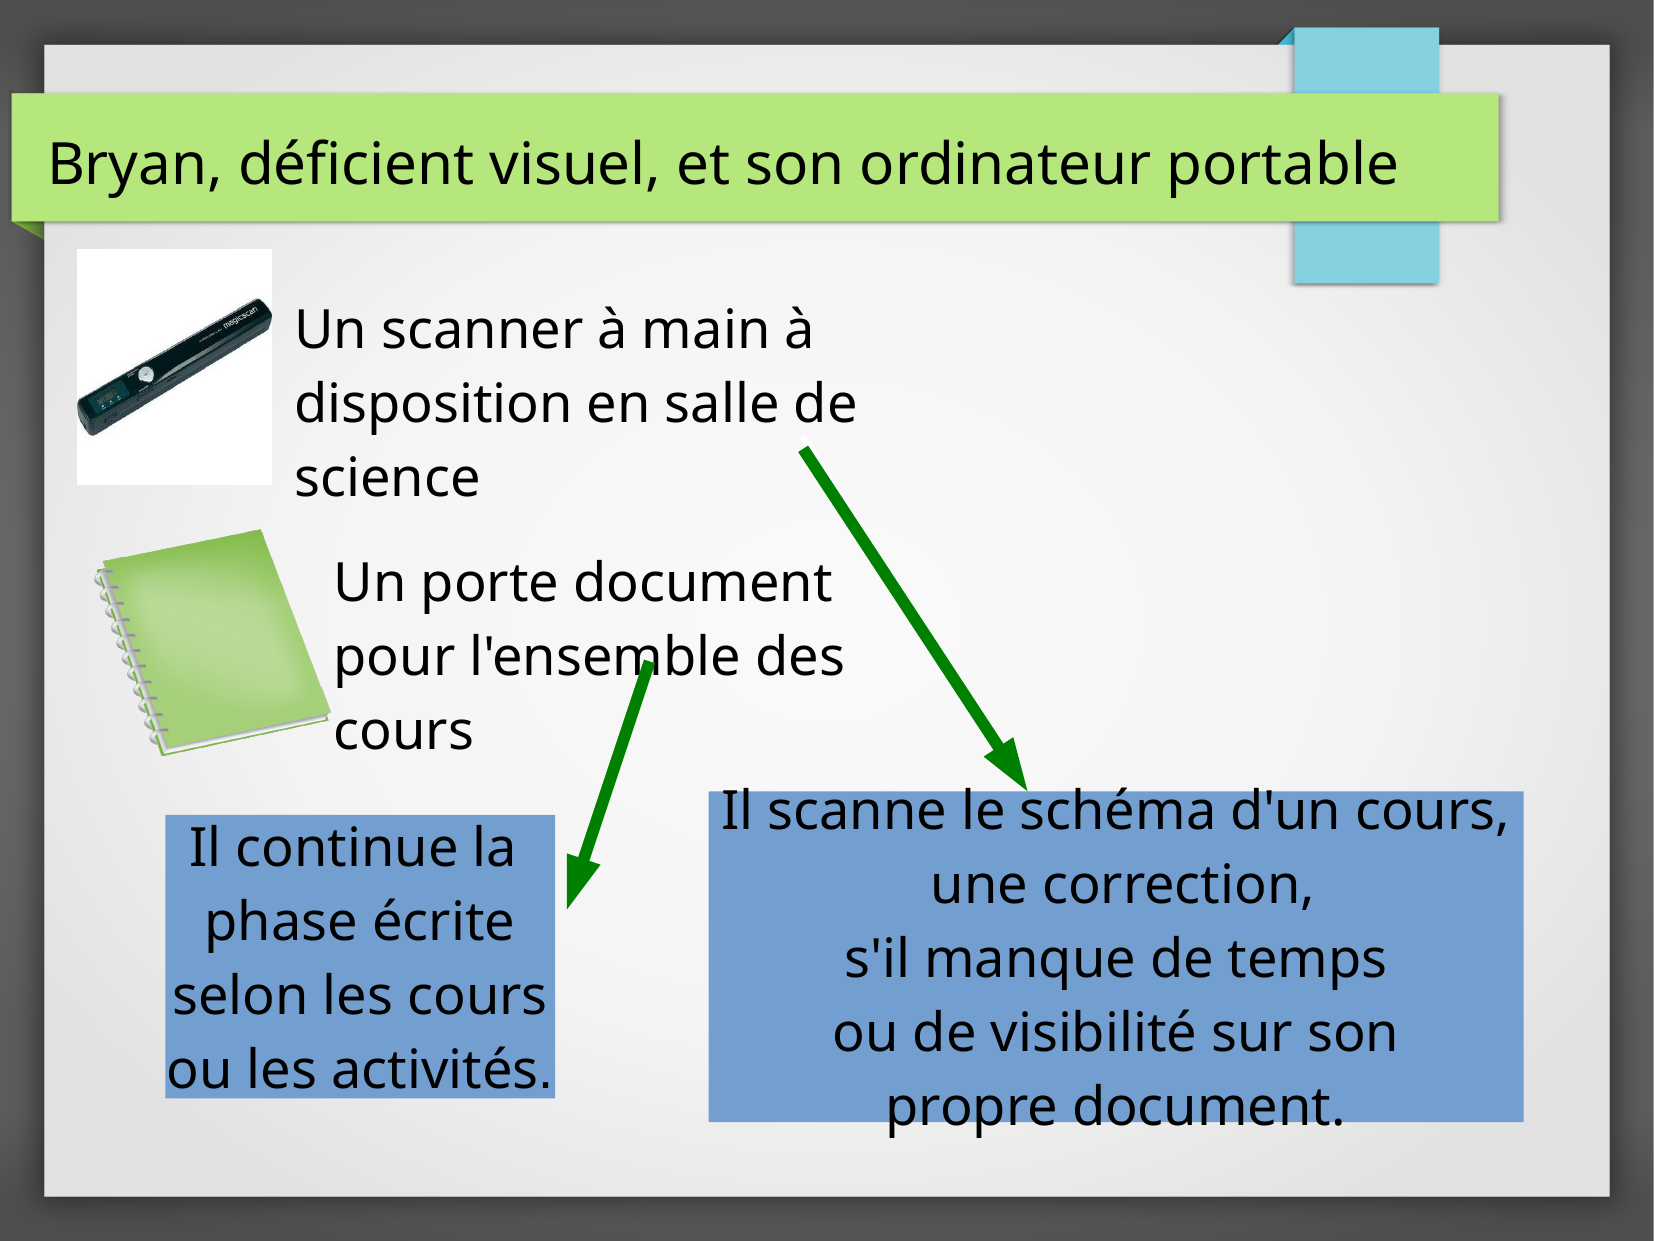

# Bryan, déficient visuel, et son ordinateur portable
Un scanner à main à disposition en salle de science
Un porte document pour l'ensemble des cours
Il scanne le schéma d'un cours,
 une correction,
s'il manque de temps
ou de visibilité sur son
propre document.
Il continue la
phase écrite
selon les cours
ou les activités.